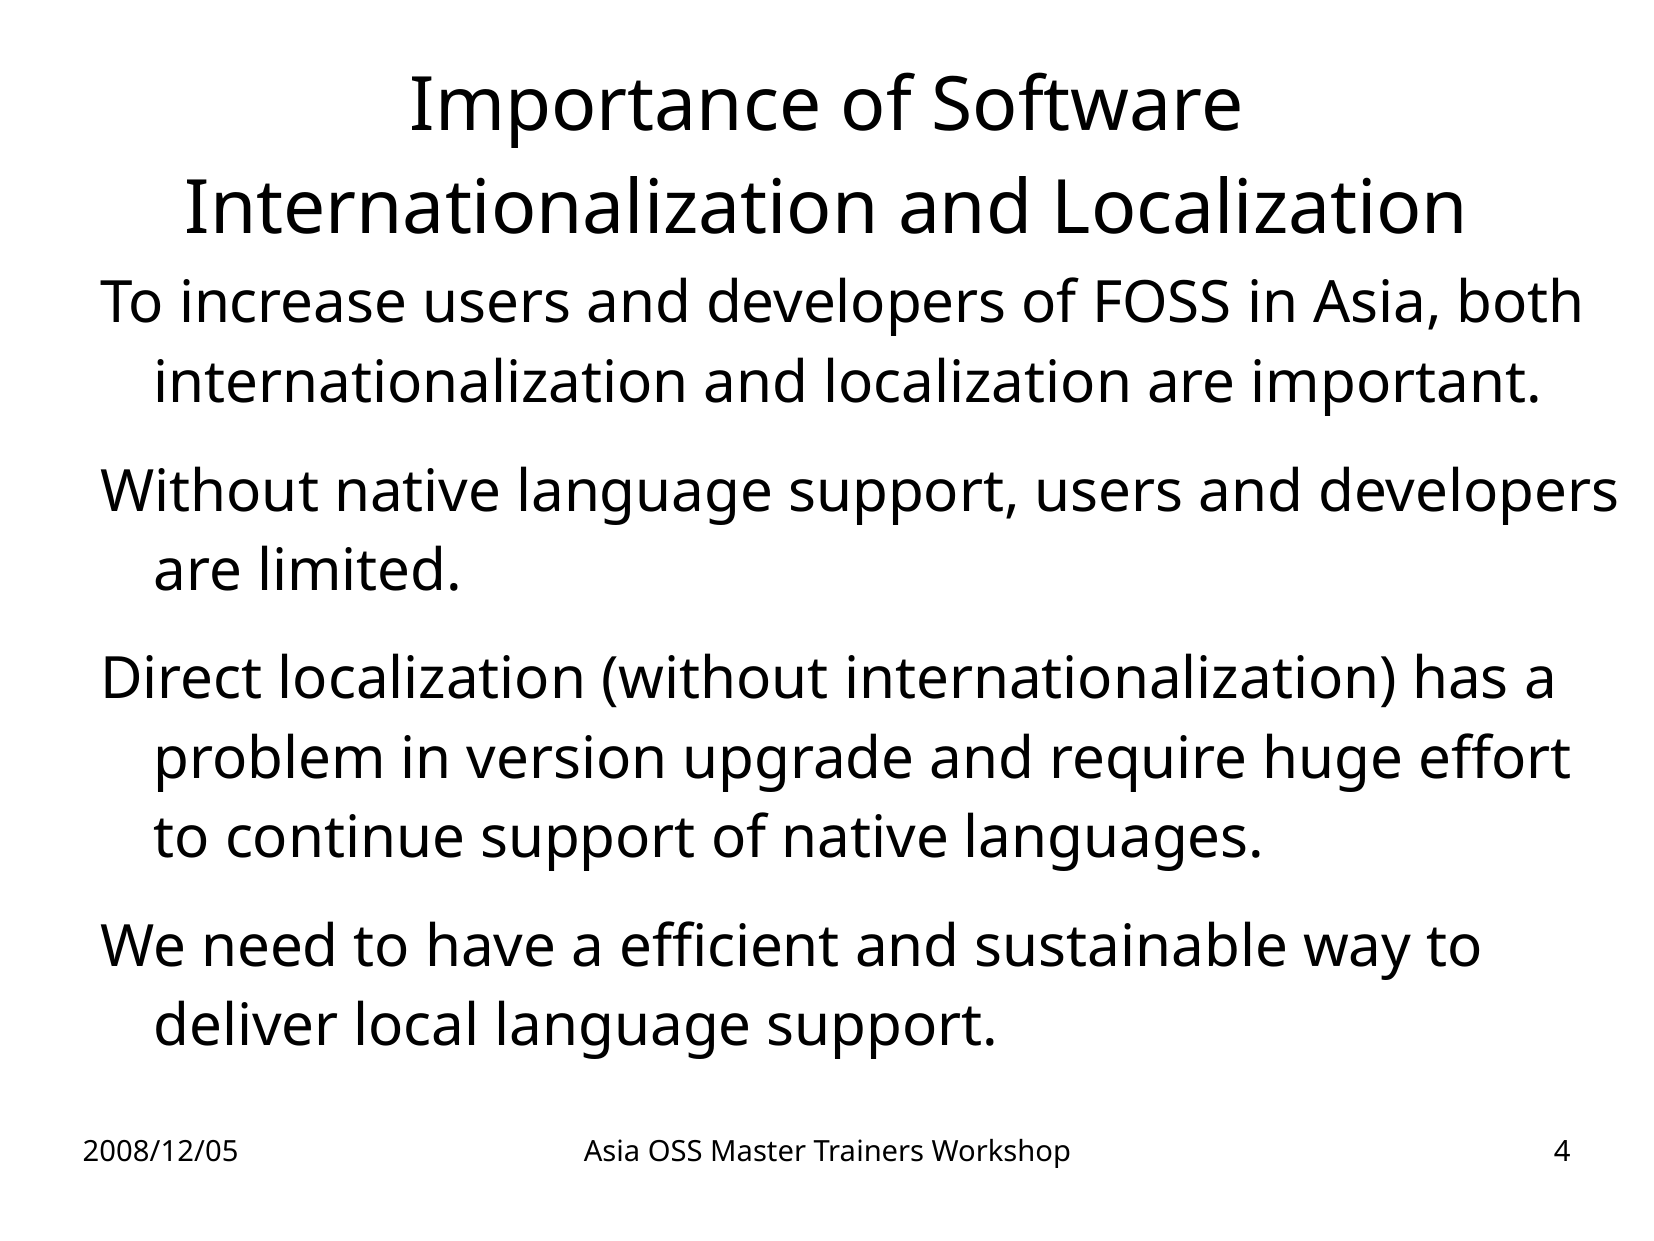

# Importance of Software Internationalization and Localization
To increase users and developers of FOSS in Asia, both internationalization and localization are important.
Without native language support, users and developers are limited.
Direct localization (without internationalization) has a problem in version upgrade and require huge effort to continue support of native languages.
We need to have a efficient and sustainable way to deliver local language support.
2008/12/05
Asia OSS Master Trainers Workshop
4